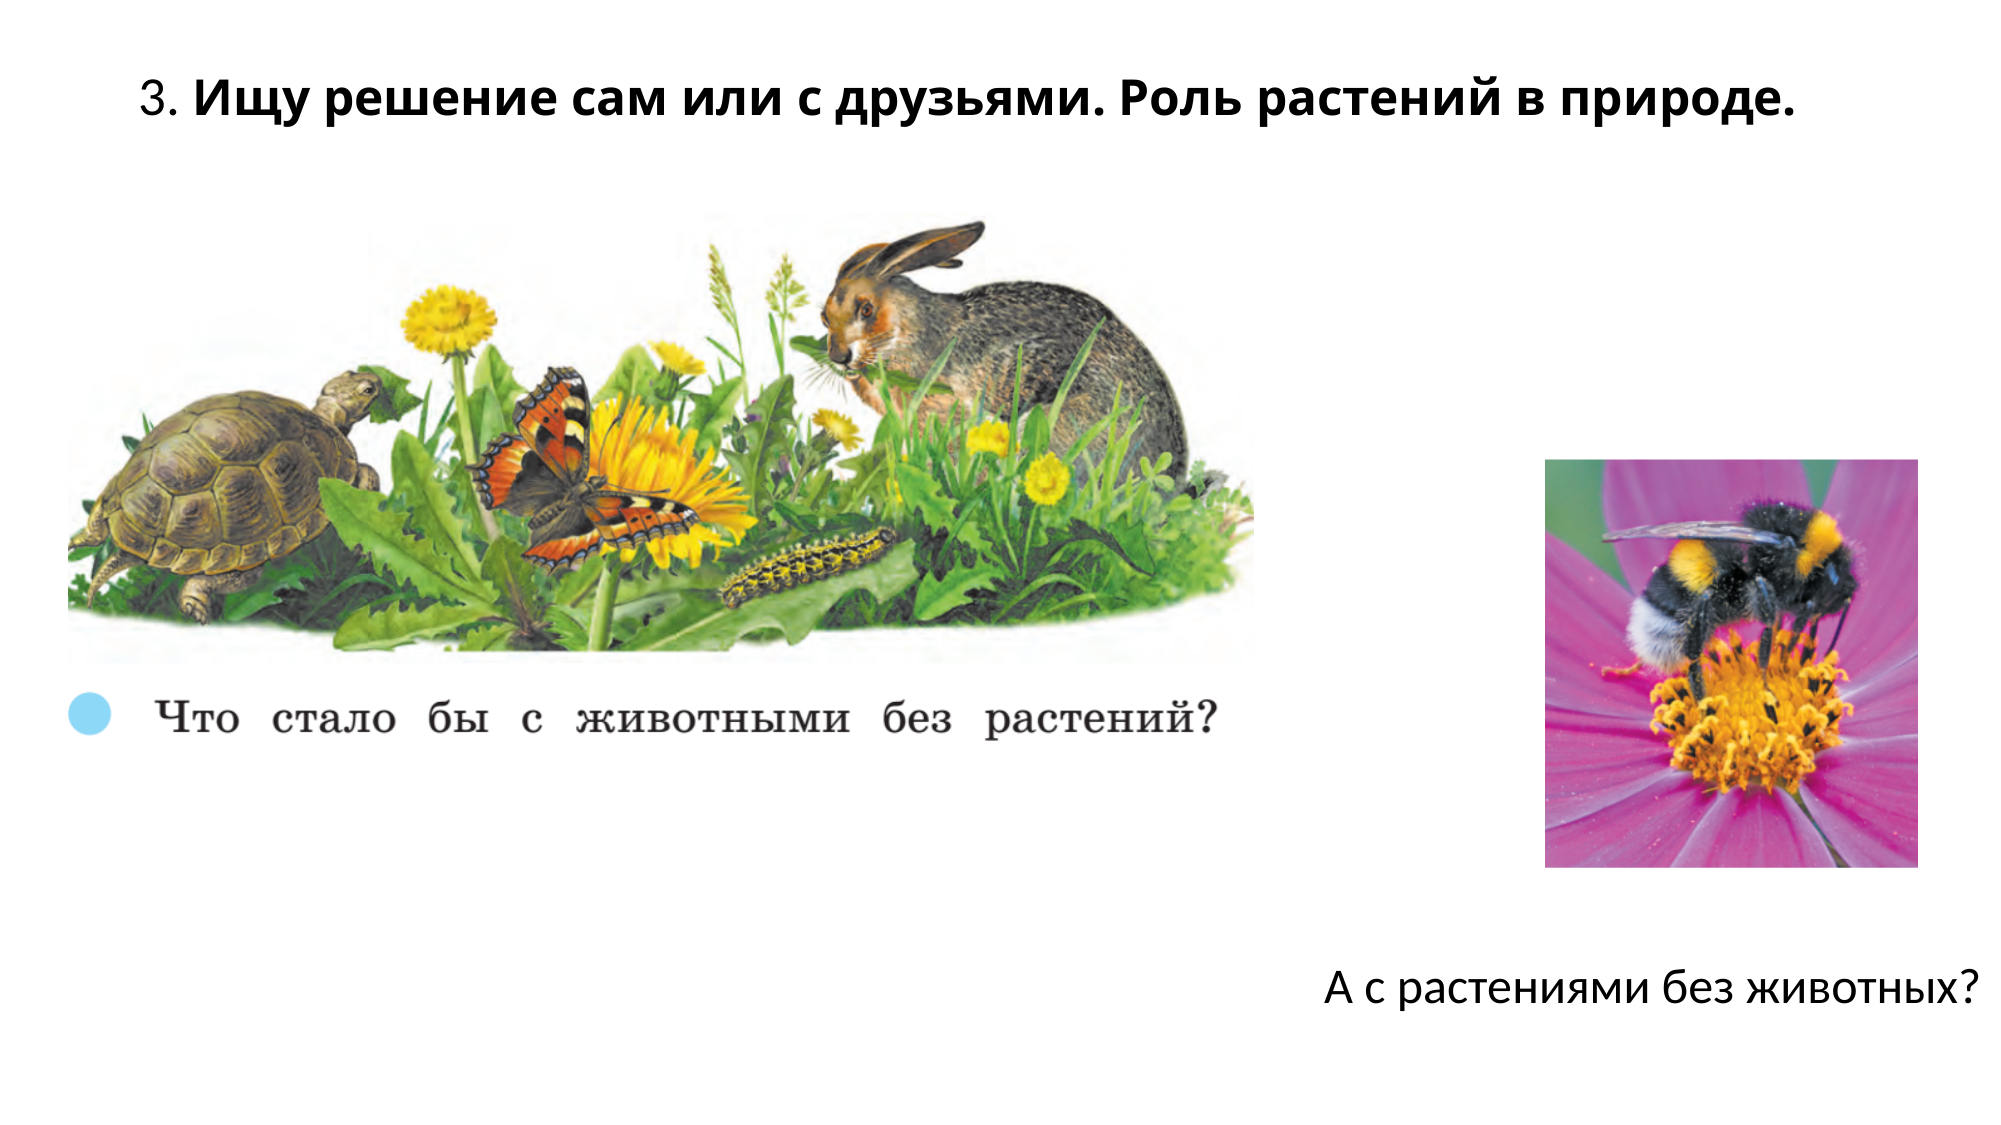

# 3. Ищу решение сам или с друзьями. Роль растений в природе.
А с растениями без животных?